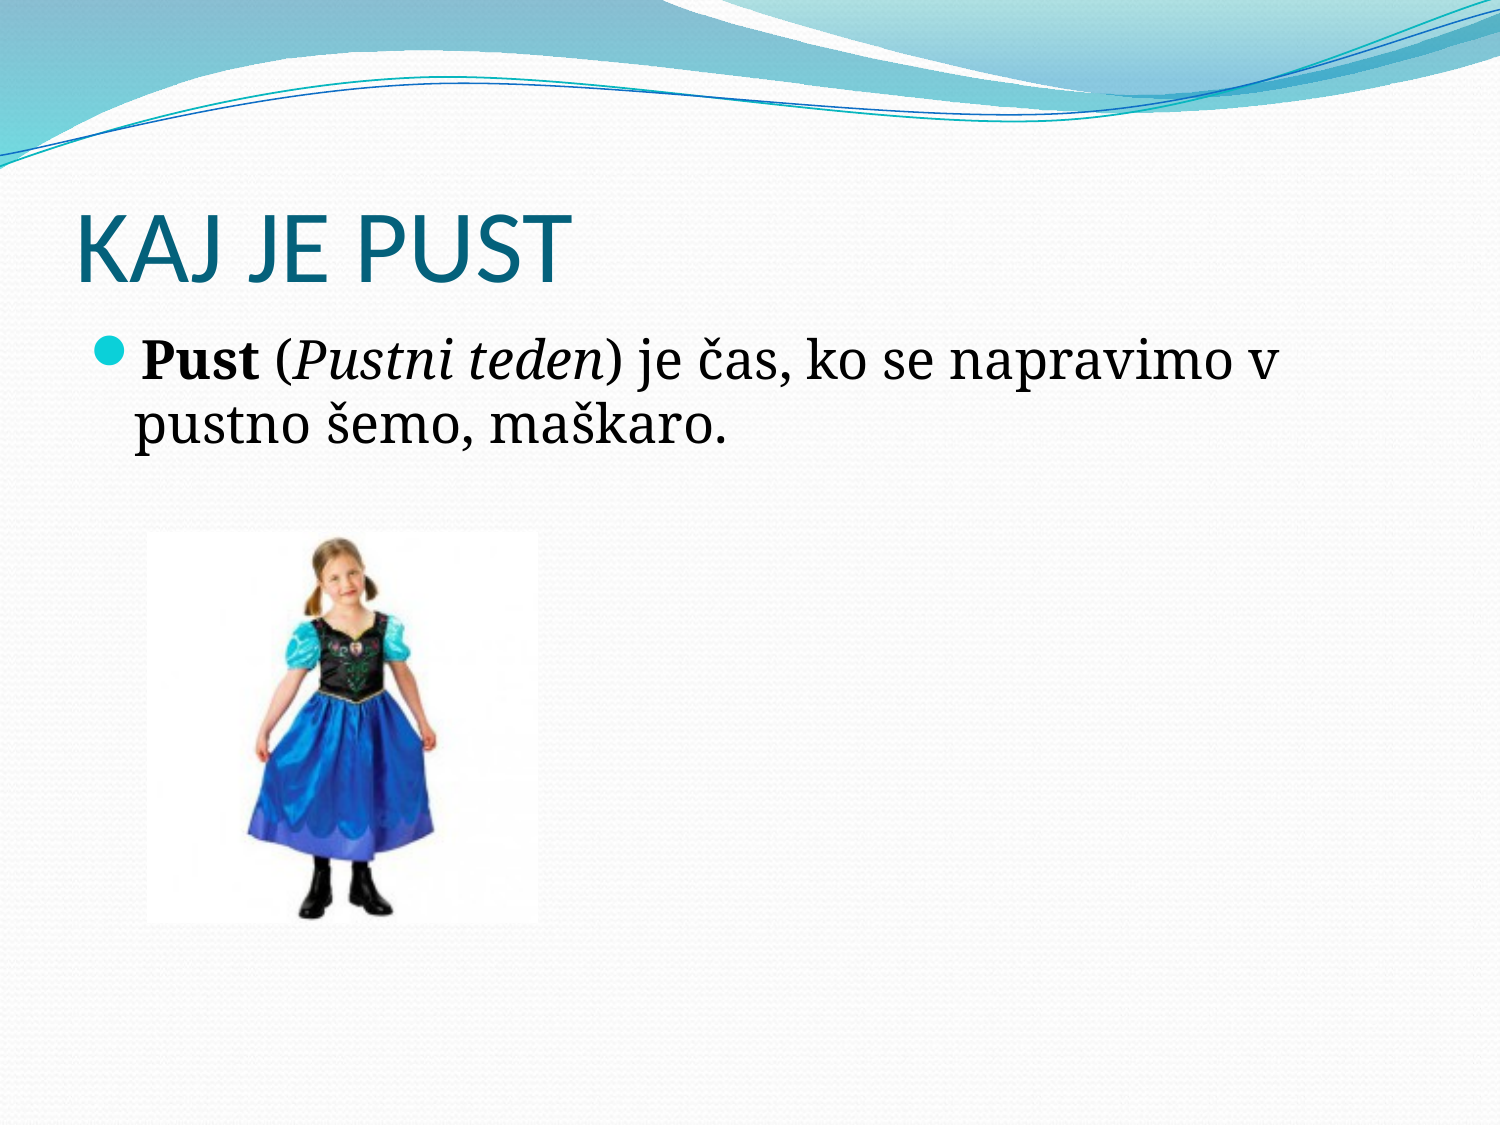

# KAJ JE PUST
Pust (Pustni teden) je čas, ko se napravimo v pustno šemo, maškaro.